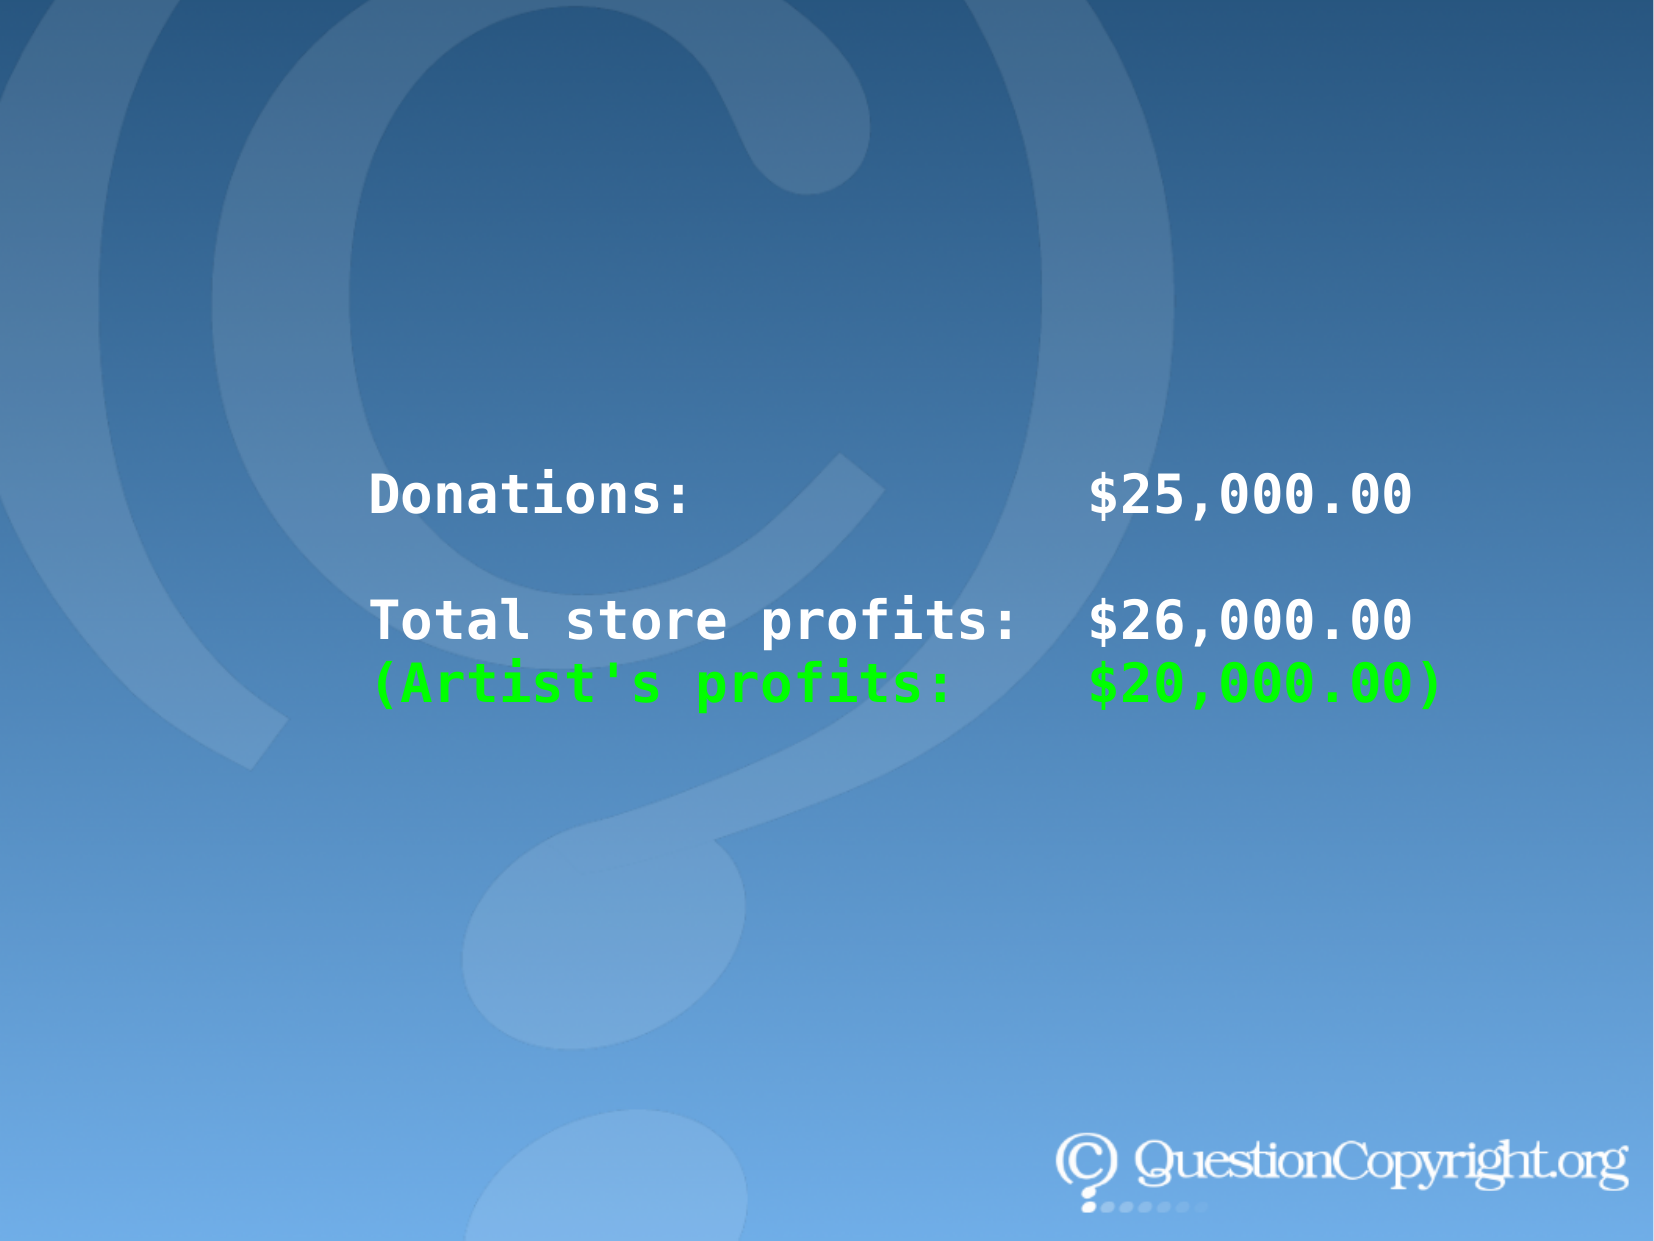

Donations: $25,000.00
Total store profits: $26,000.00
(Artist's profits: $20,000.00)